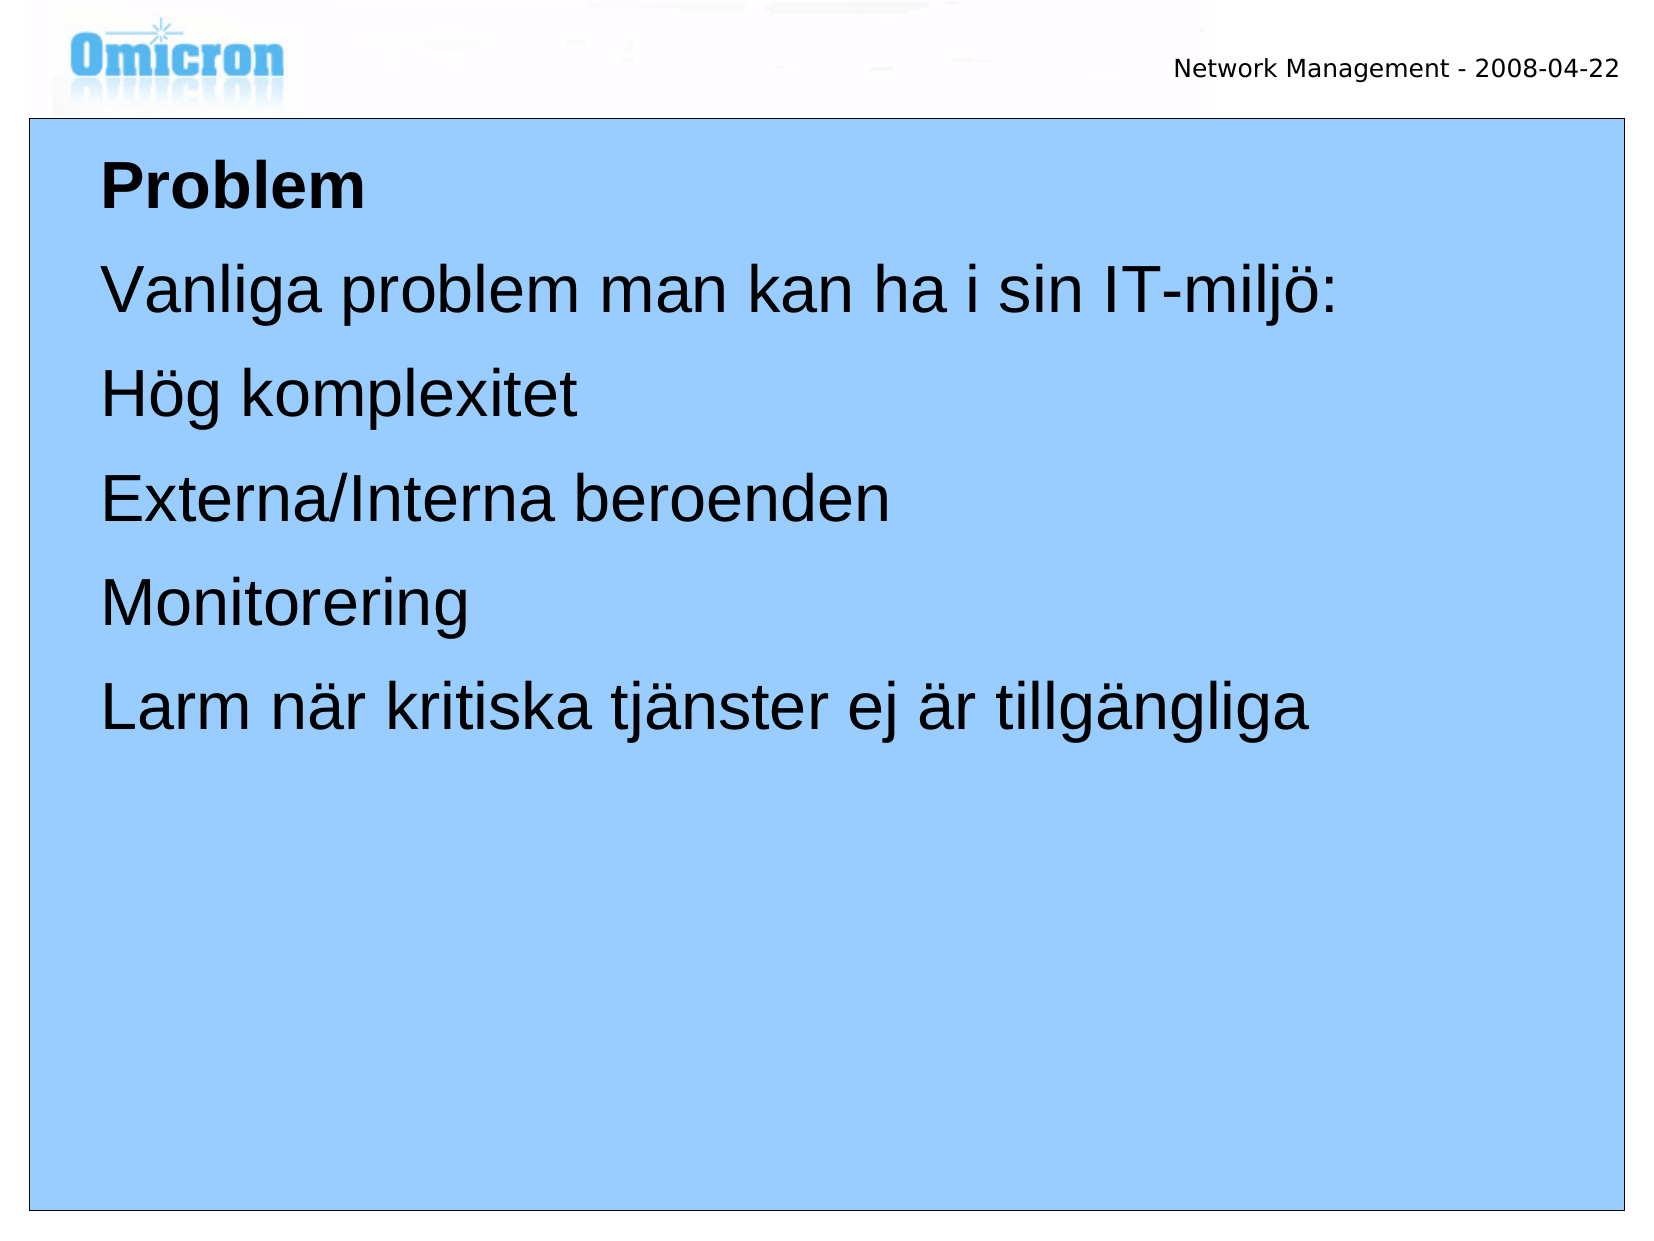

Network Management - 2008-04-22
Problem
Vanliga problem man kan ha i sin IT-miljö:
Hög komplexitet
Externa/Interna beroenden
Monitorering
Larm när kritiska tjänster ej är tillgängliga
#